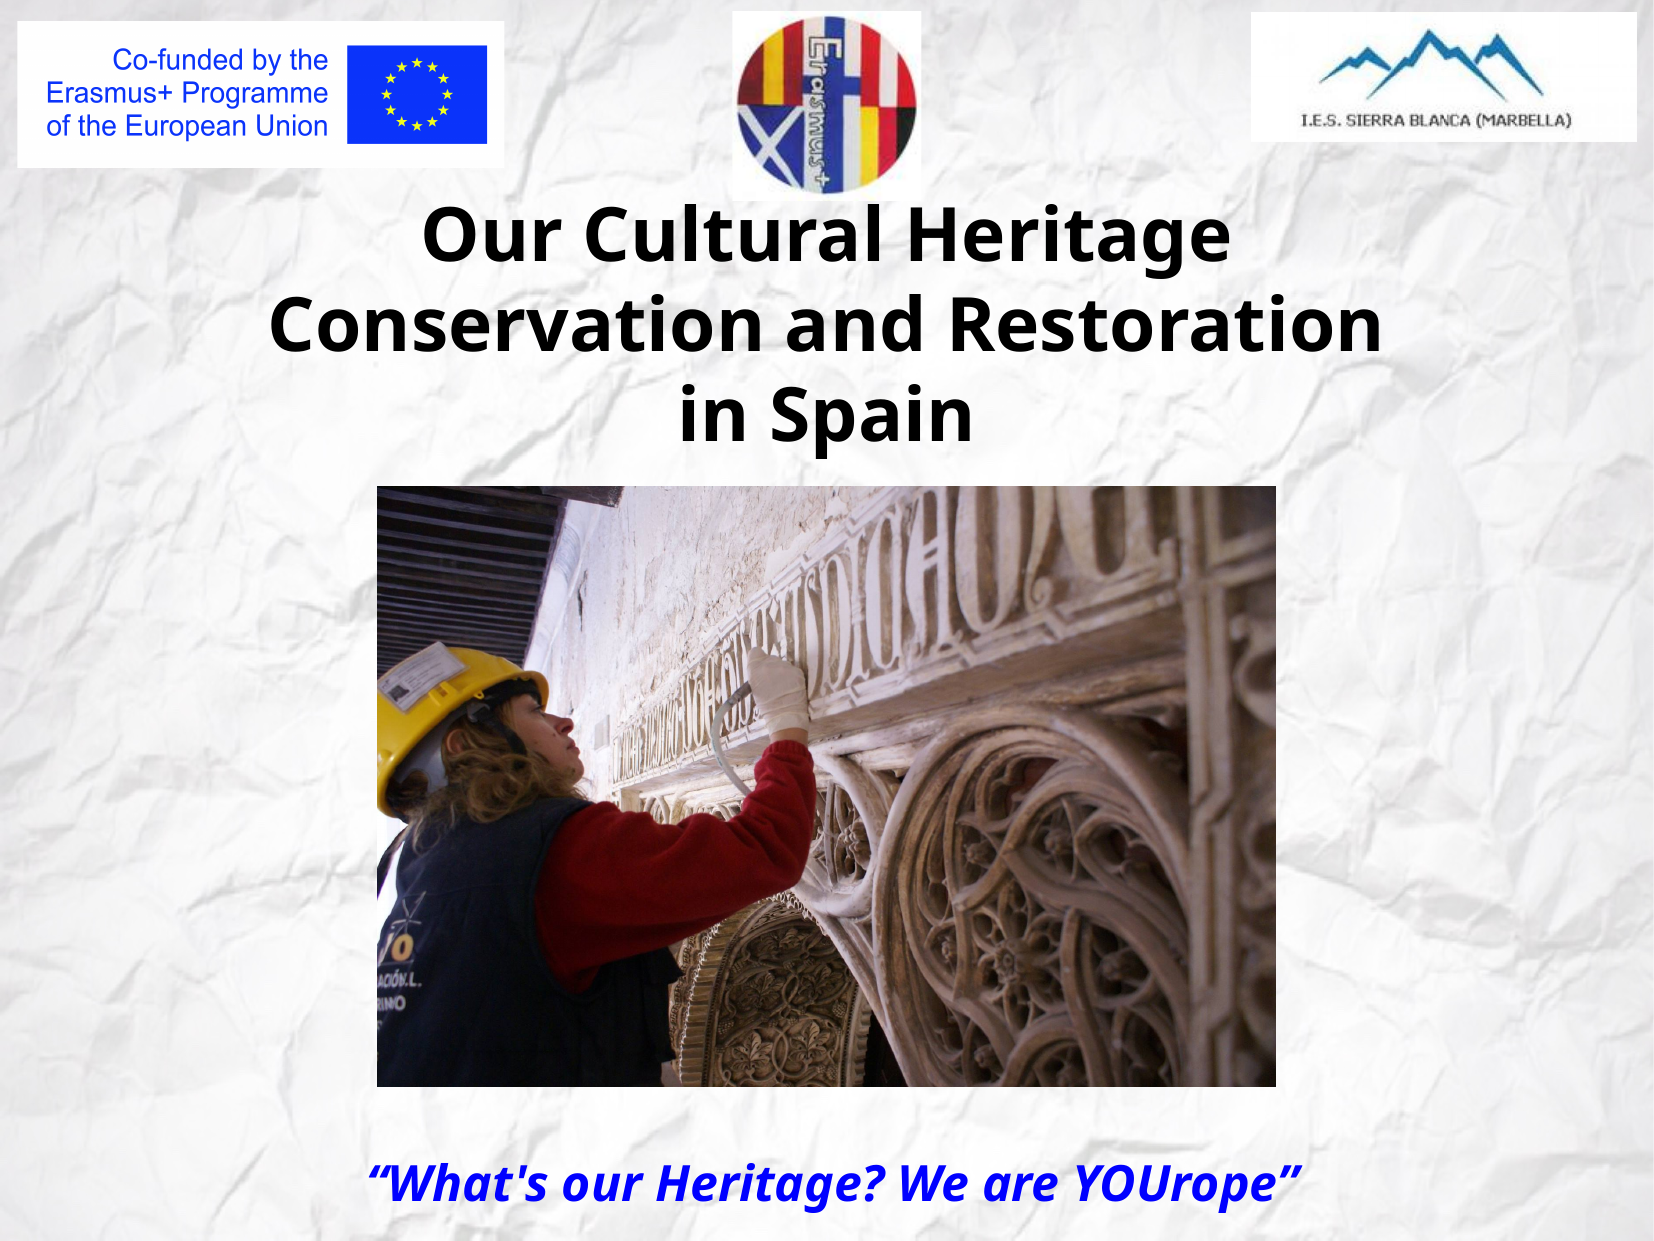

# Our Cultural Heritage Conservation and Restoration in Spain
“What's our Heritage? We are YOUrope”